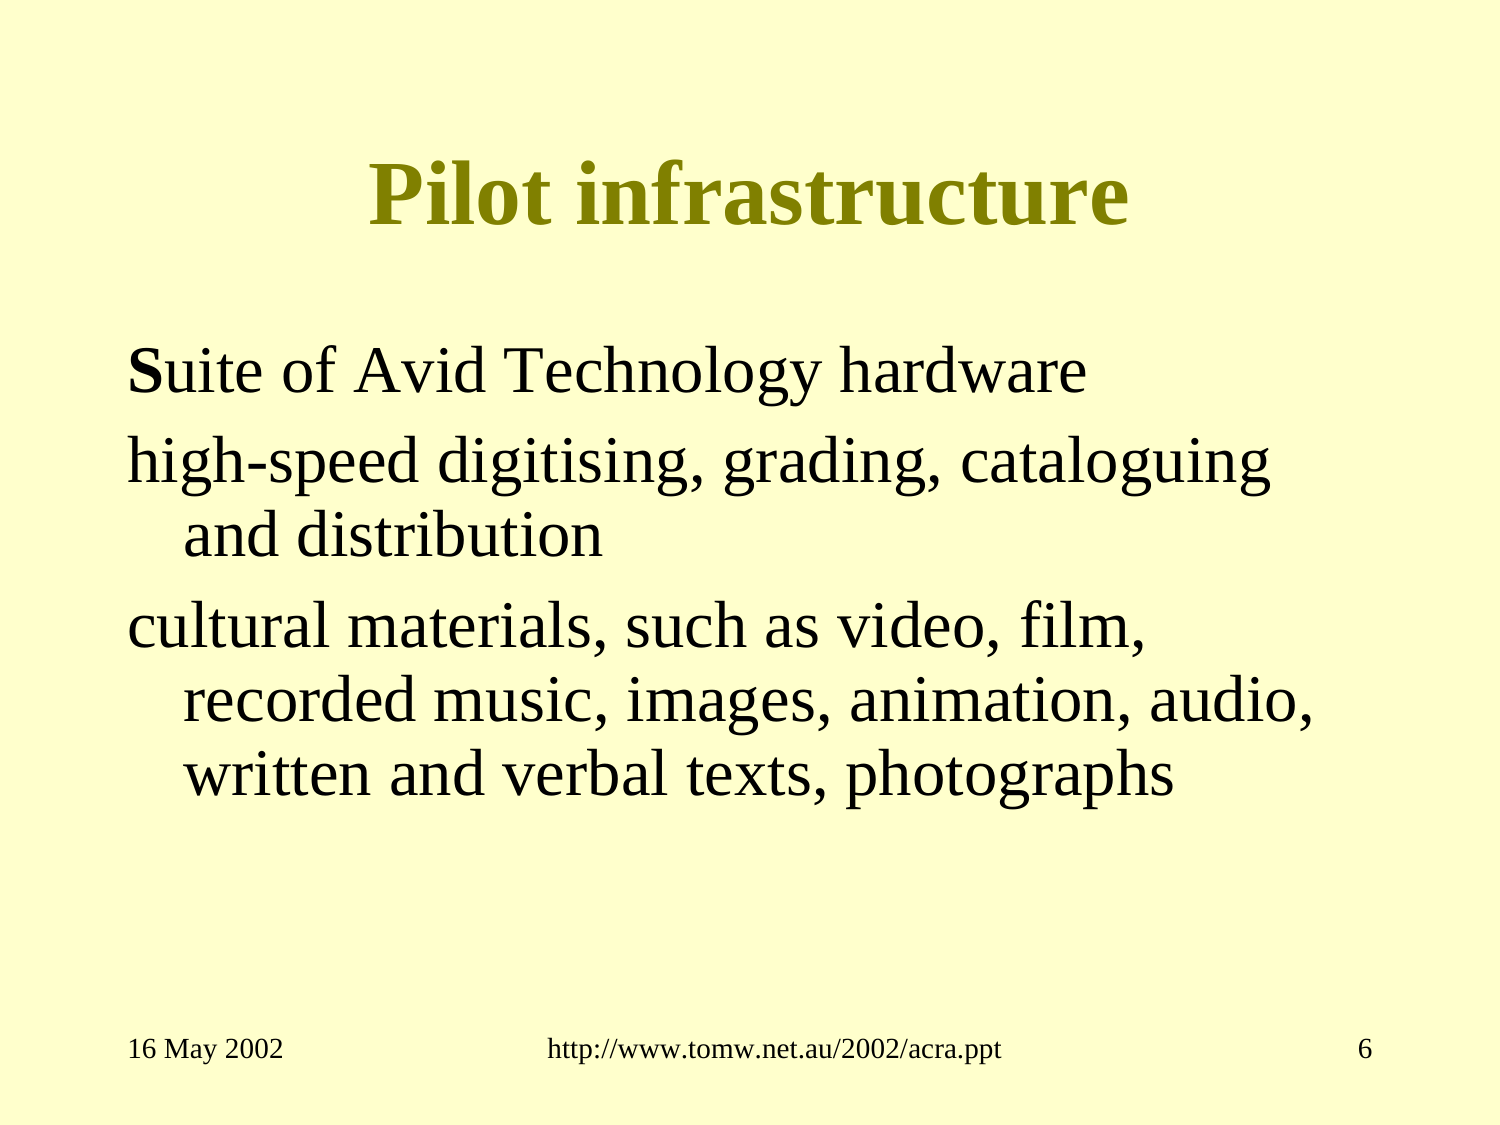

# Pilot infrastructure
Suite of Avid Technology hardware
high-speed digitising, grading, cataloguing and distribution
cultural materials, such as video, film, recorded music, images, animation, audio, written and verbal texts, photographs
16 May 2002
http://www.tomw.net.au/2002/acra.ppt
6